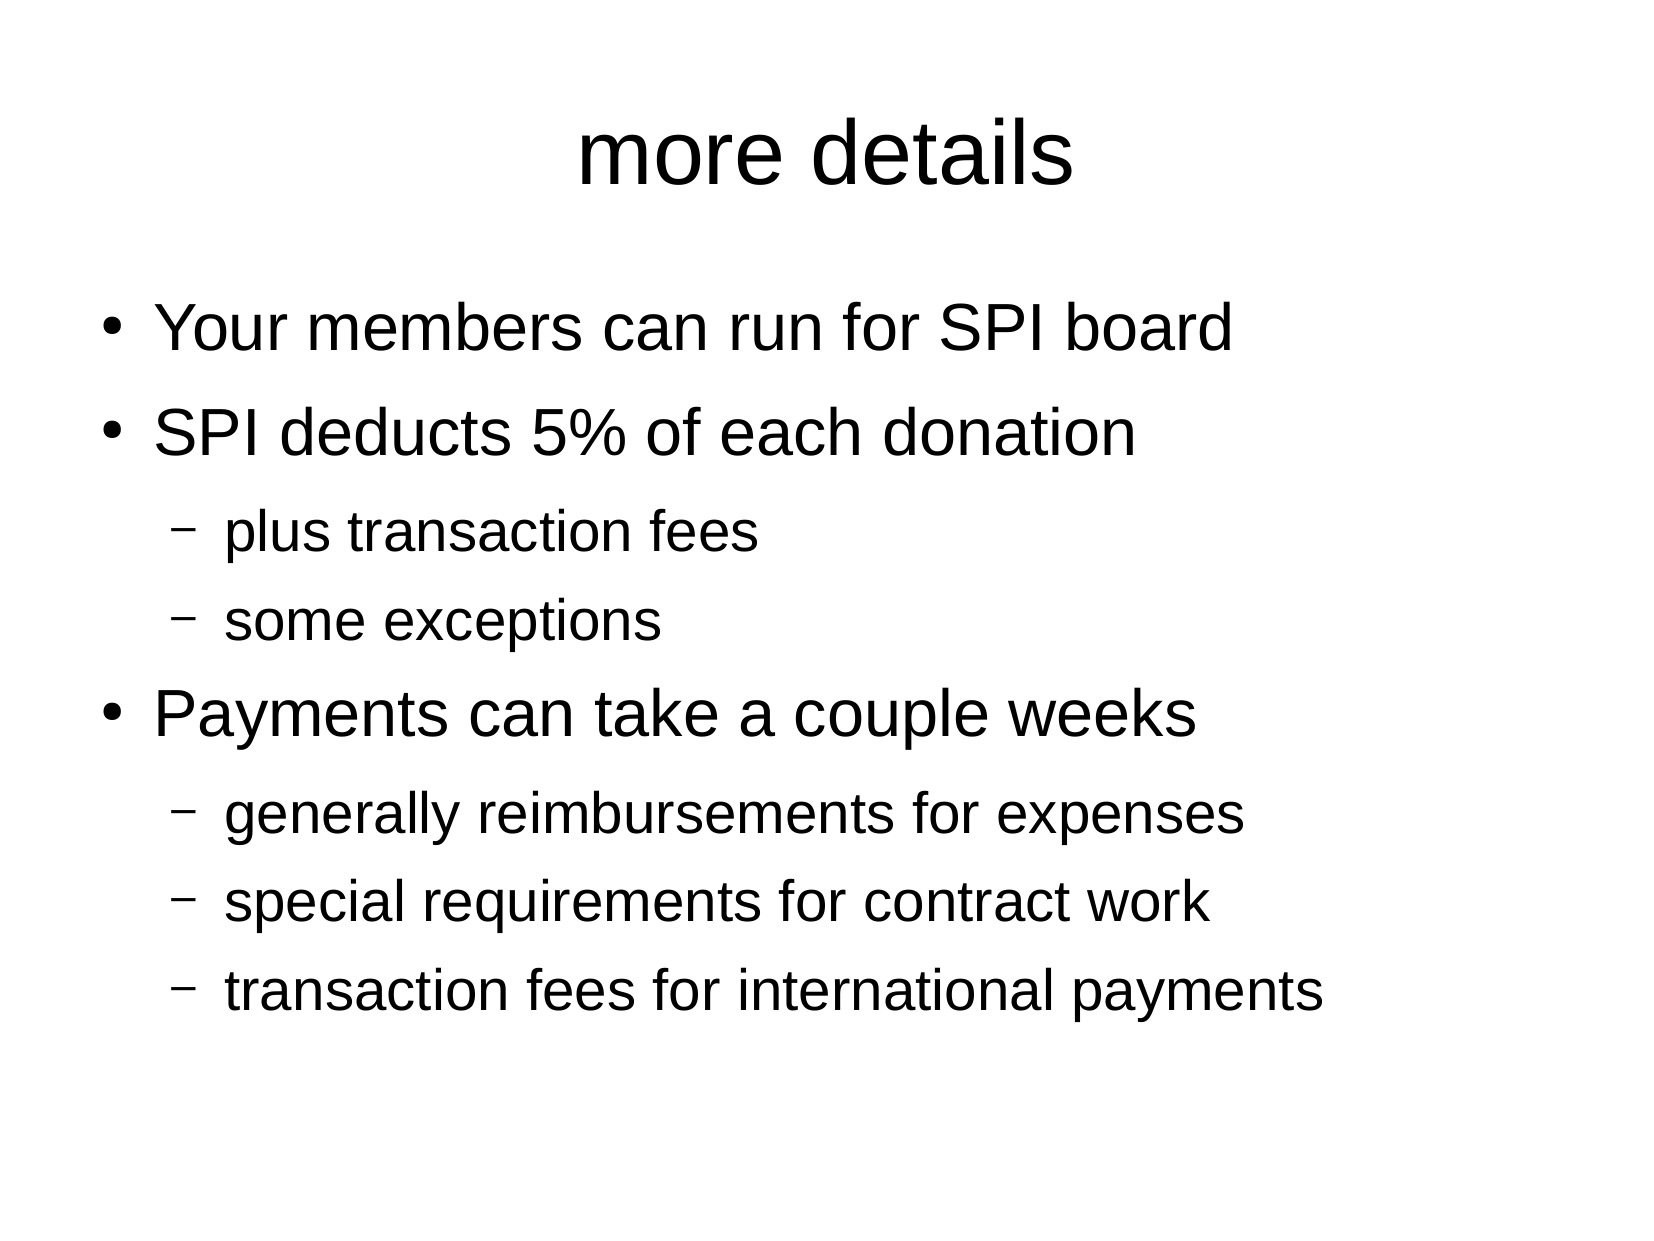

# more details
Your members can run for SPI board
SPI deducts 5% of each donation
plus transaction fees
some exceptions
Payments can take a couple weeks
generally reimbursements for expenses
special requirements for contract work
transaction fees for international payments